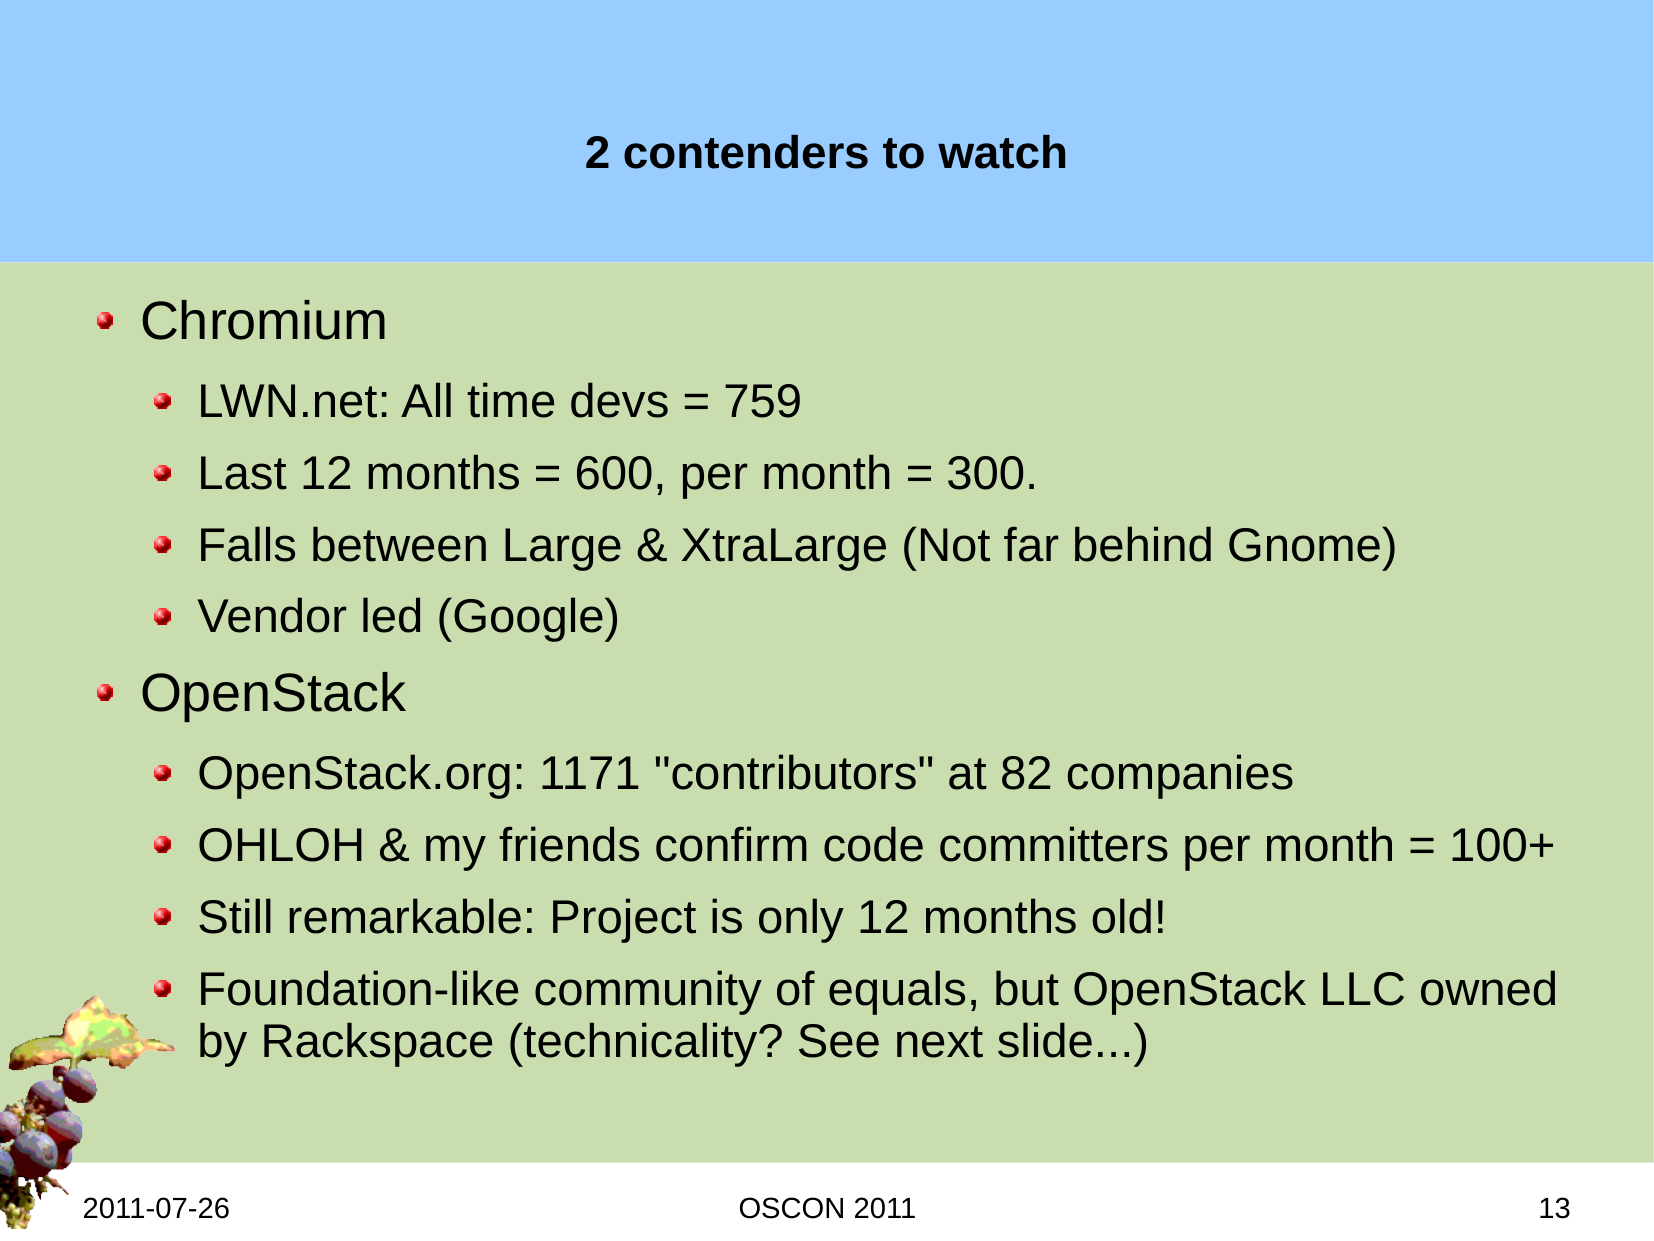

# 2 contenders to watch
Chromium
LWN.net: All time devs = 759
Last 12 months = 600, per month = 300.
Falls between Large & XtraLarge (Not far behind Gnome)
Vendor led (Google)
OpenStack
OpenStack.org: 1171 "contributors" at 82 companies
OHLOH & my friends confirm code committers per month = 100+
Still remarkable: Project is only 12 months old!
Foundation-like community of equals, but OpenStack LLC owned by Rackspace (technicality? See next slide...)
2011-07-26
OSCON 2011
13